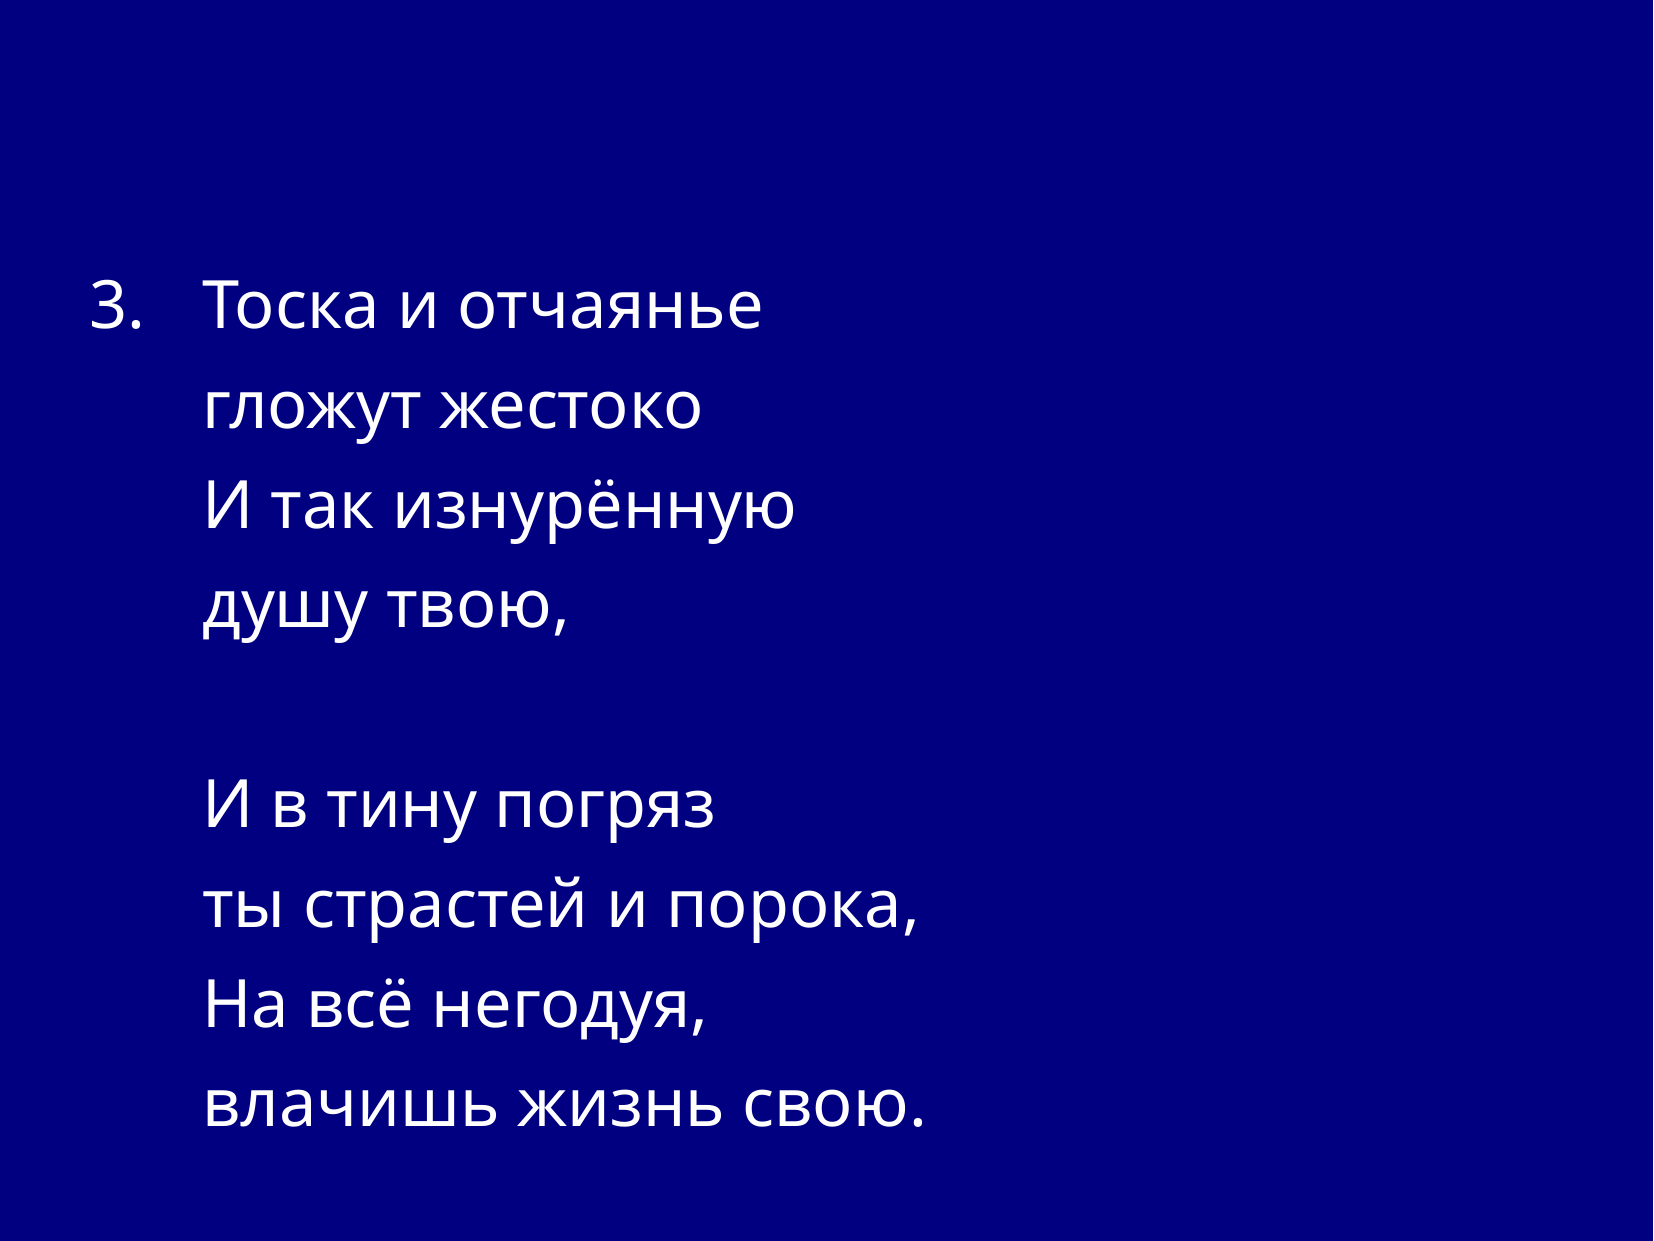

3.	Тоска и отчаянье
	гложут жестоко
	И так изнурённую
	душу твою,
	И в тину погряз
	ты страстей и порока,
	На всё негодуя,
	влачишь жизнь свою.